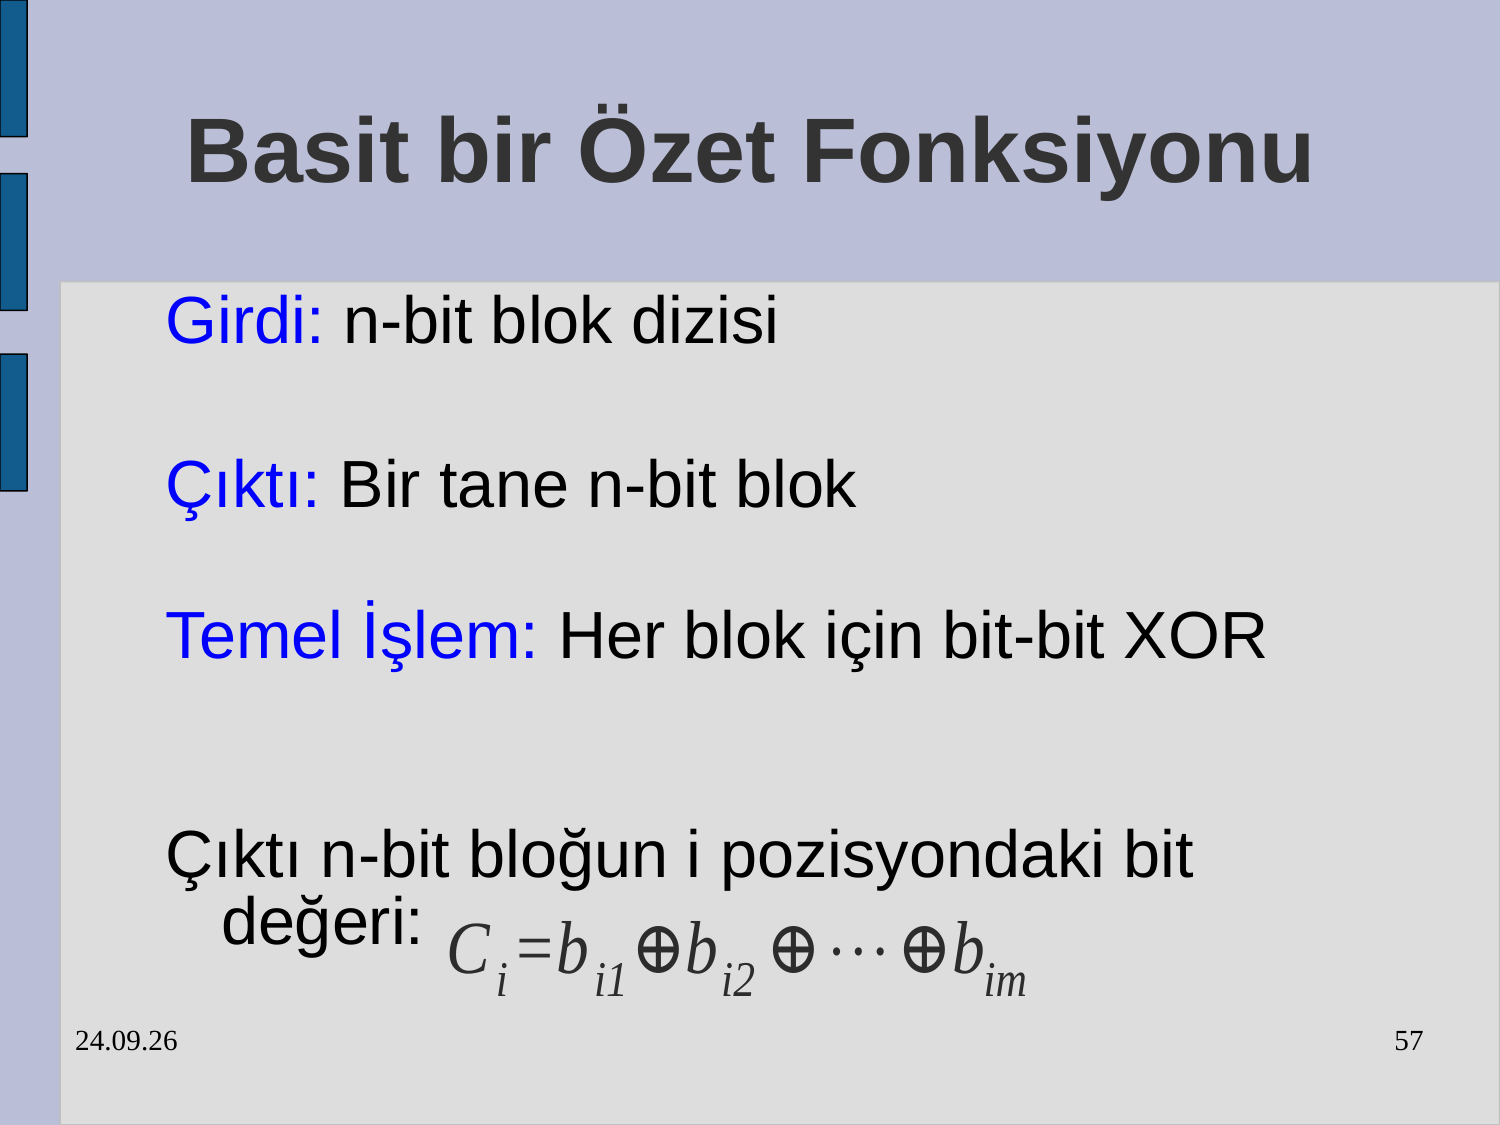

# Basit bir Özet Fonksiyonu
Girdi: n-bit blok dizisi
Çıktı: Bir tane n-bit blok
Temel İşlem: Her blok için bit-bit XOR
Çıktı n-bit bloğun i pozisyondaki bit değeri:
57